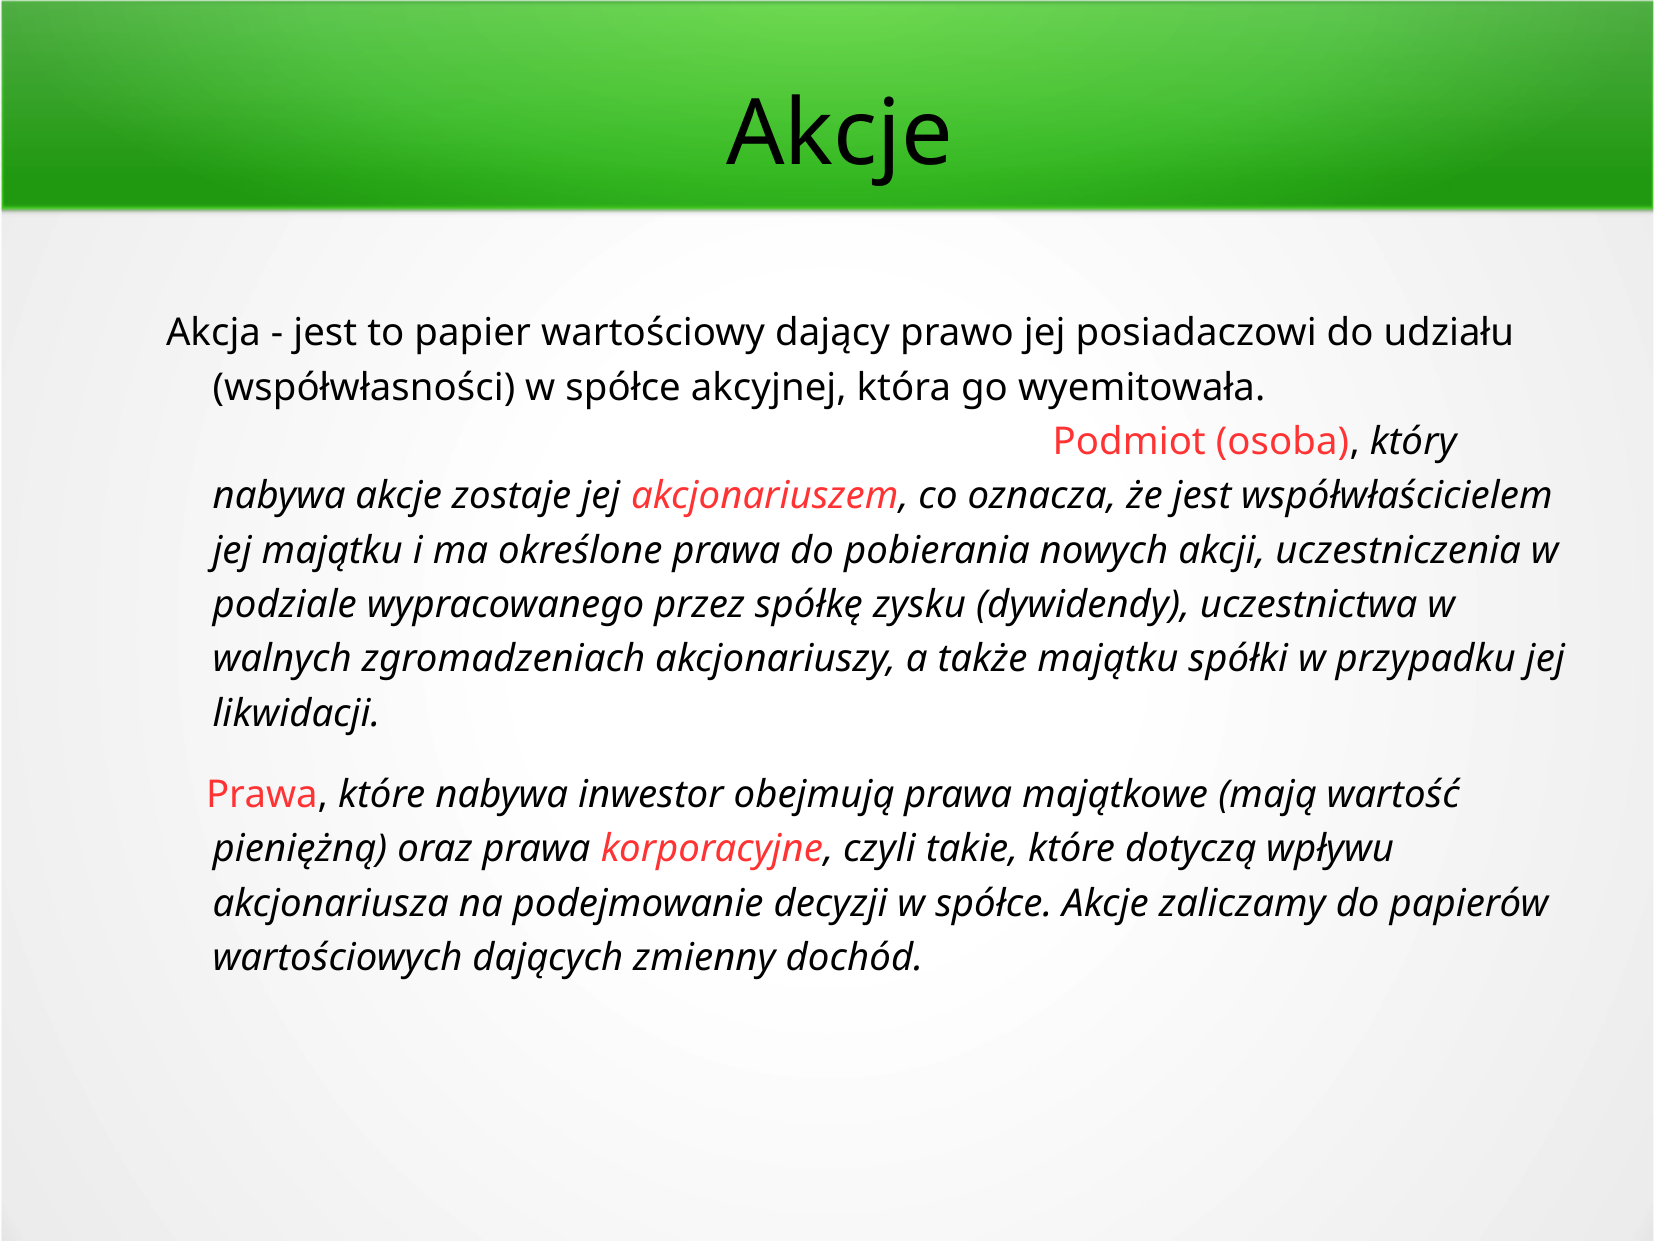

# Akcje
Akcja - jest to papier wartościowy dający prawo jej posiadaczowi do udziału (współwłasności) w spółce akcyjnej, która go wyemitowała. Podmiot (osoba), który nabywa akcje zostaje jej akcjonariuszem, co oznacza, że jest współwłaścicielem jej majątku i ma określone prawa do pobierania nowych akcji, uczestniczenia w podziale wypracowanego przez spółkę zysku (dywidendy), uczestnictwa w walnych zgromadzeniach akcjonariuszy, a także majątku spółki w przypadku jej likwidacji.
 Prawa, które nabywa inwestor obejmują prawa majątkowe (mają wartość pieniężną) oraz prawa korporacyjne, czyli takie, które dotyczą wpływu akcjonariusza na podejmowanie decyzji w spółce. Akcje zaliczamy do papierów wartościowych dających zmienny dochód.